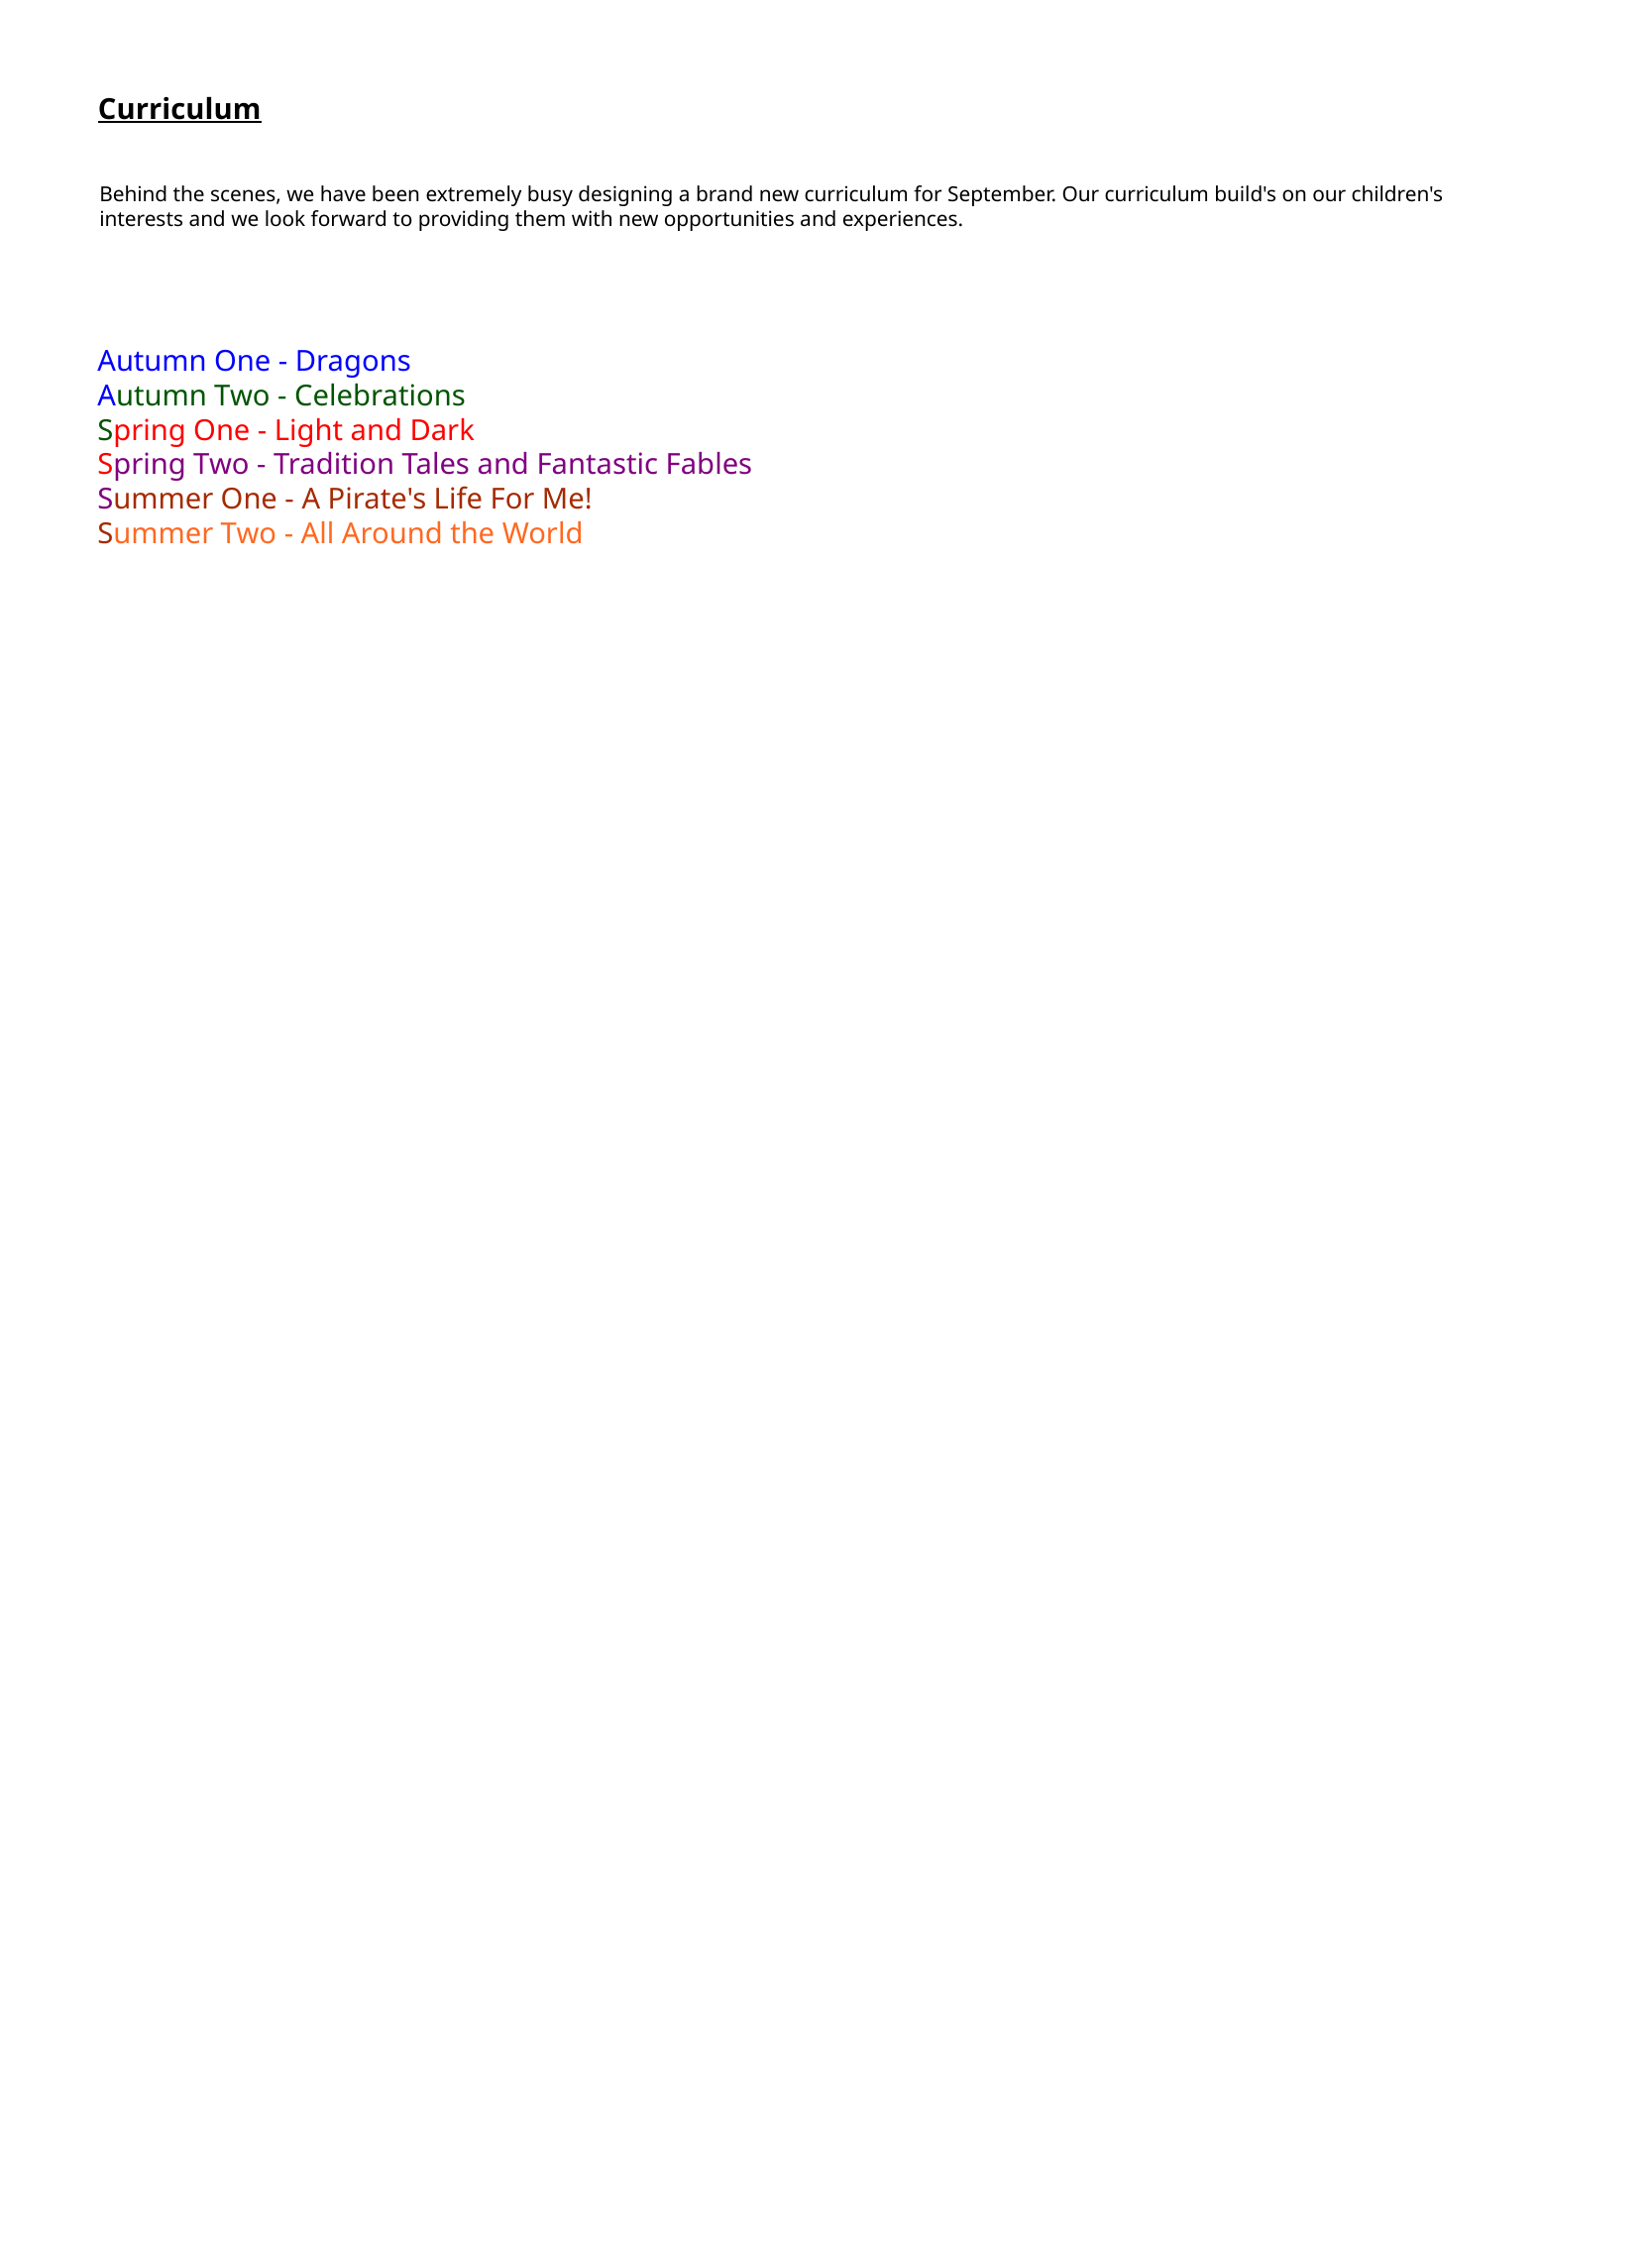

Curriculum
Behind the scenes, we have been extremely busy designing a brand new curriculum for September.  Our curriculum build's on our children's interests and we look forward to providing them with new  opportunities and experiences.
Autumn One - Dragons
Autumn Two - Celebrations
Spring One - Light and Dark
Spring Two - Tradition Tales and Fantastic Fables
Summer One - A Pirate's Life For Me!
Summer Two - All Around the World